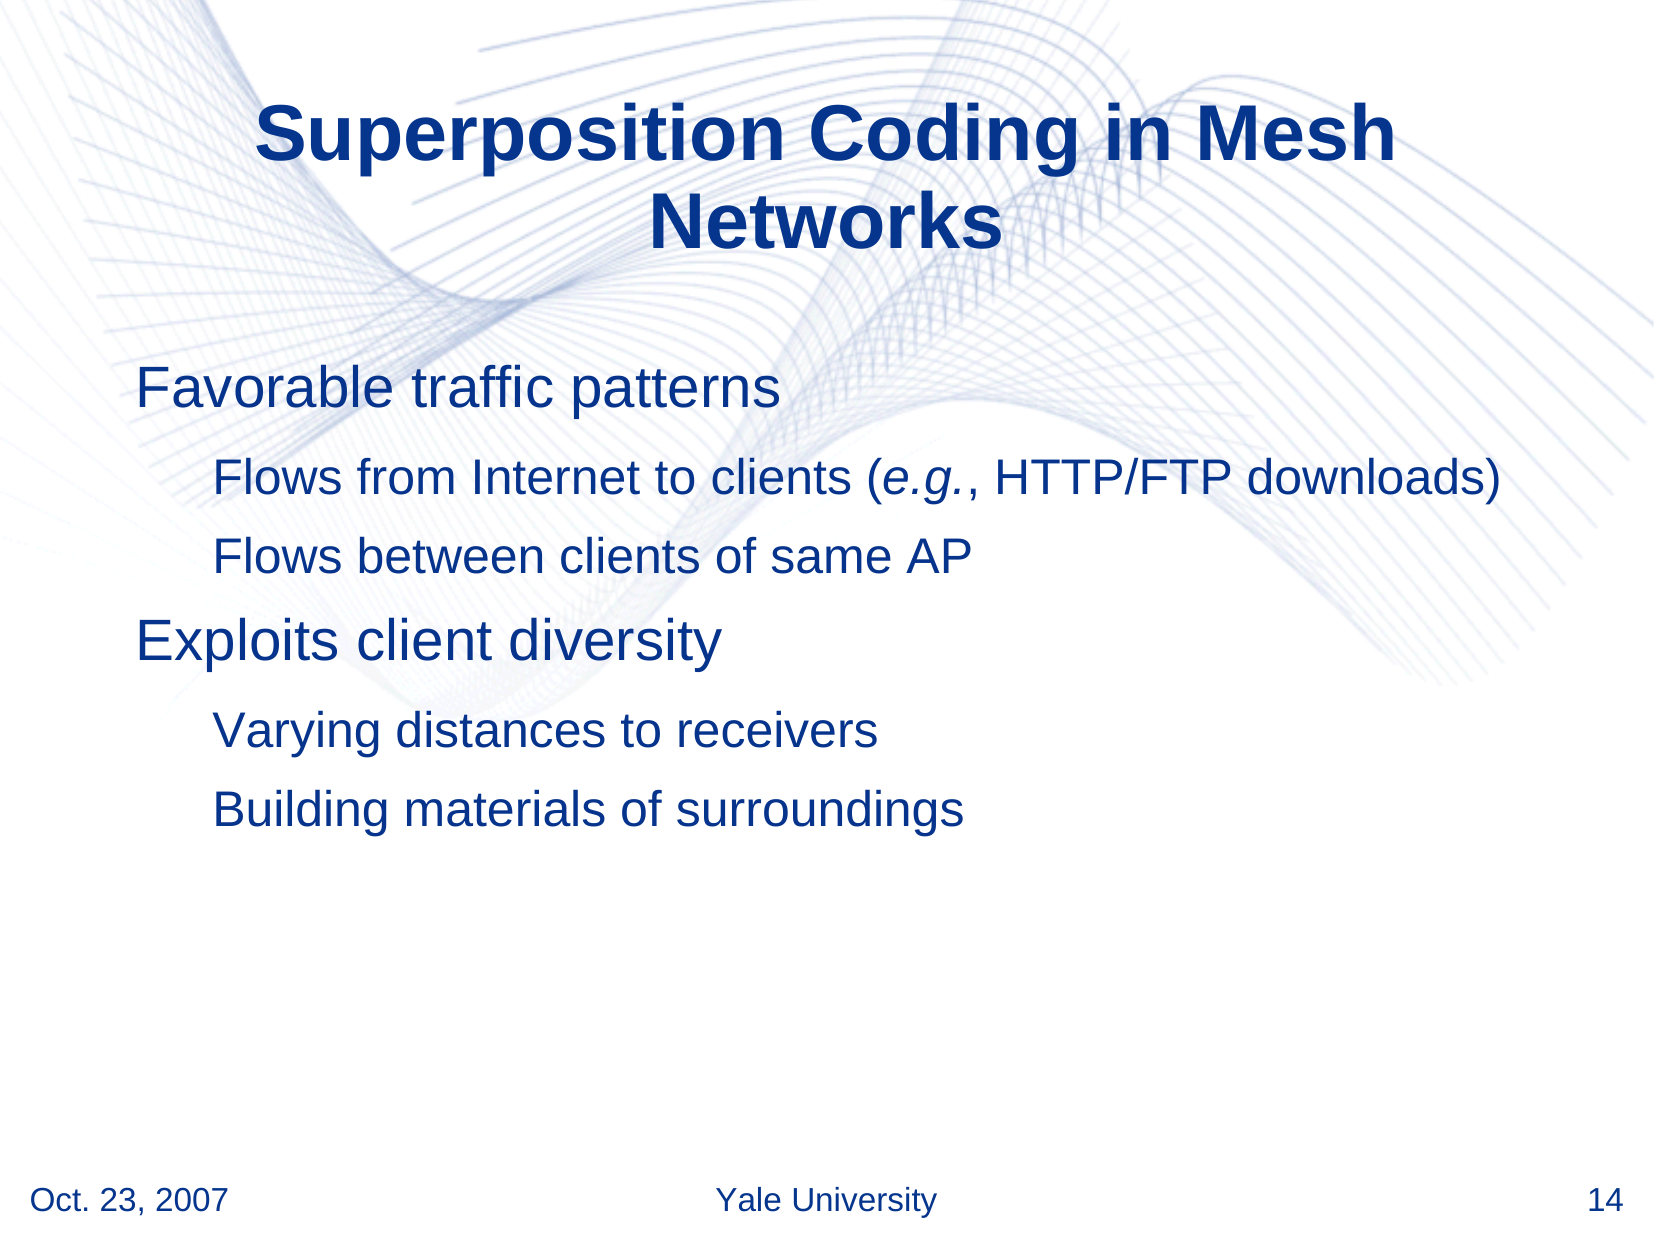

# Superposition Coding in Mesh Networks
Favorable traffic patterns
Flows from Internet to clients (e.g., HTTP/FTP downloads)
Flows between clients of same AP
Exploits client diversity
Varying distances to receivers
Building materials of surroundings
Oct. 23, 2007
Yale University
14